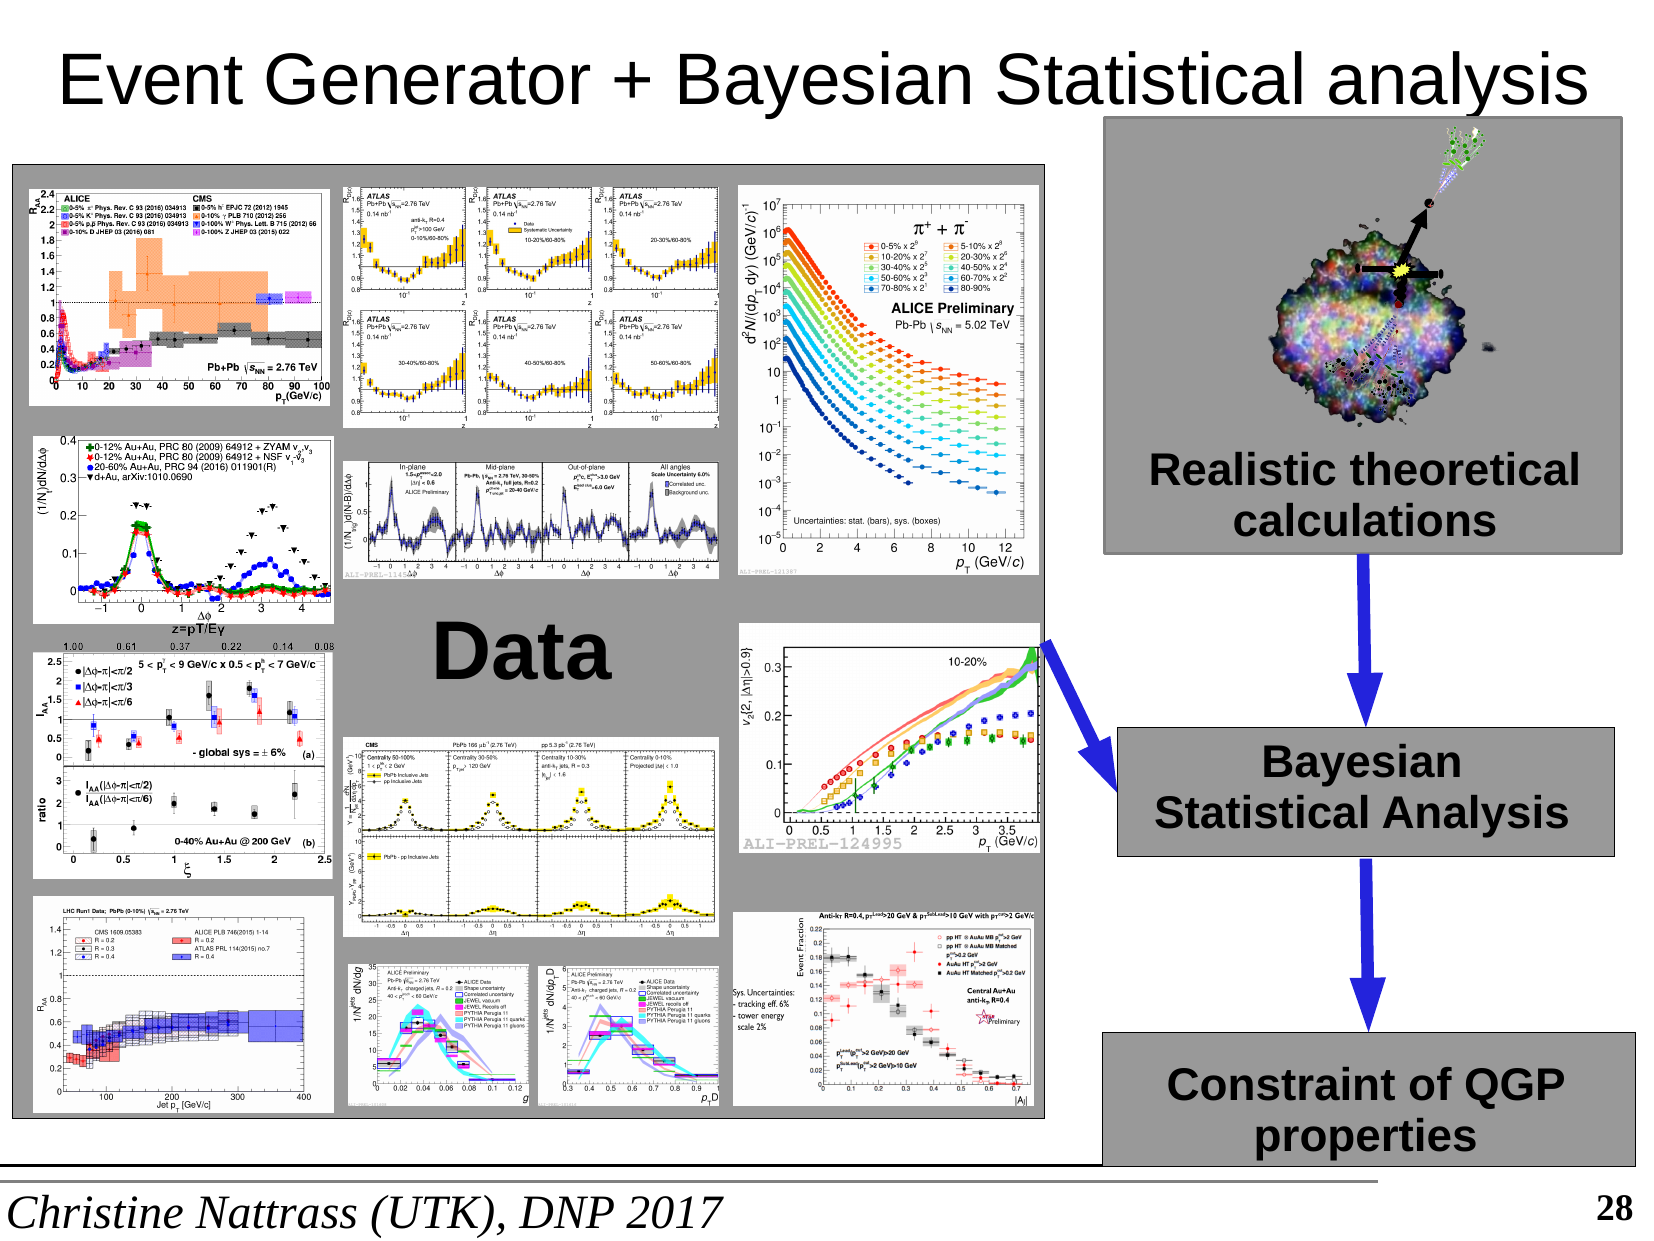

# Event Generator + Bayesian Statistical analysis
Realistic theoretical calculations
Data
Bayesian Statistical Analysis
Constraint of QGP properties